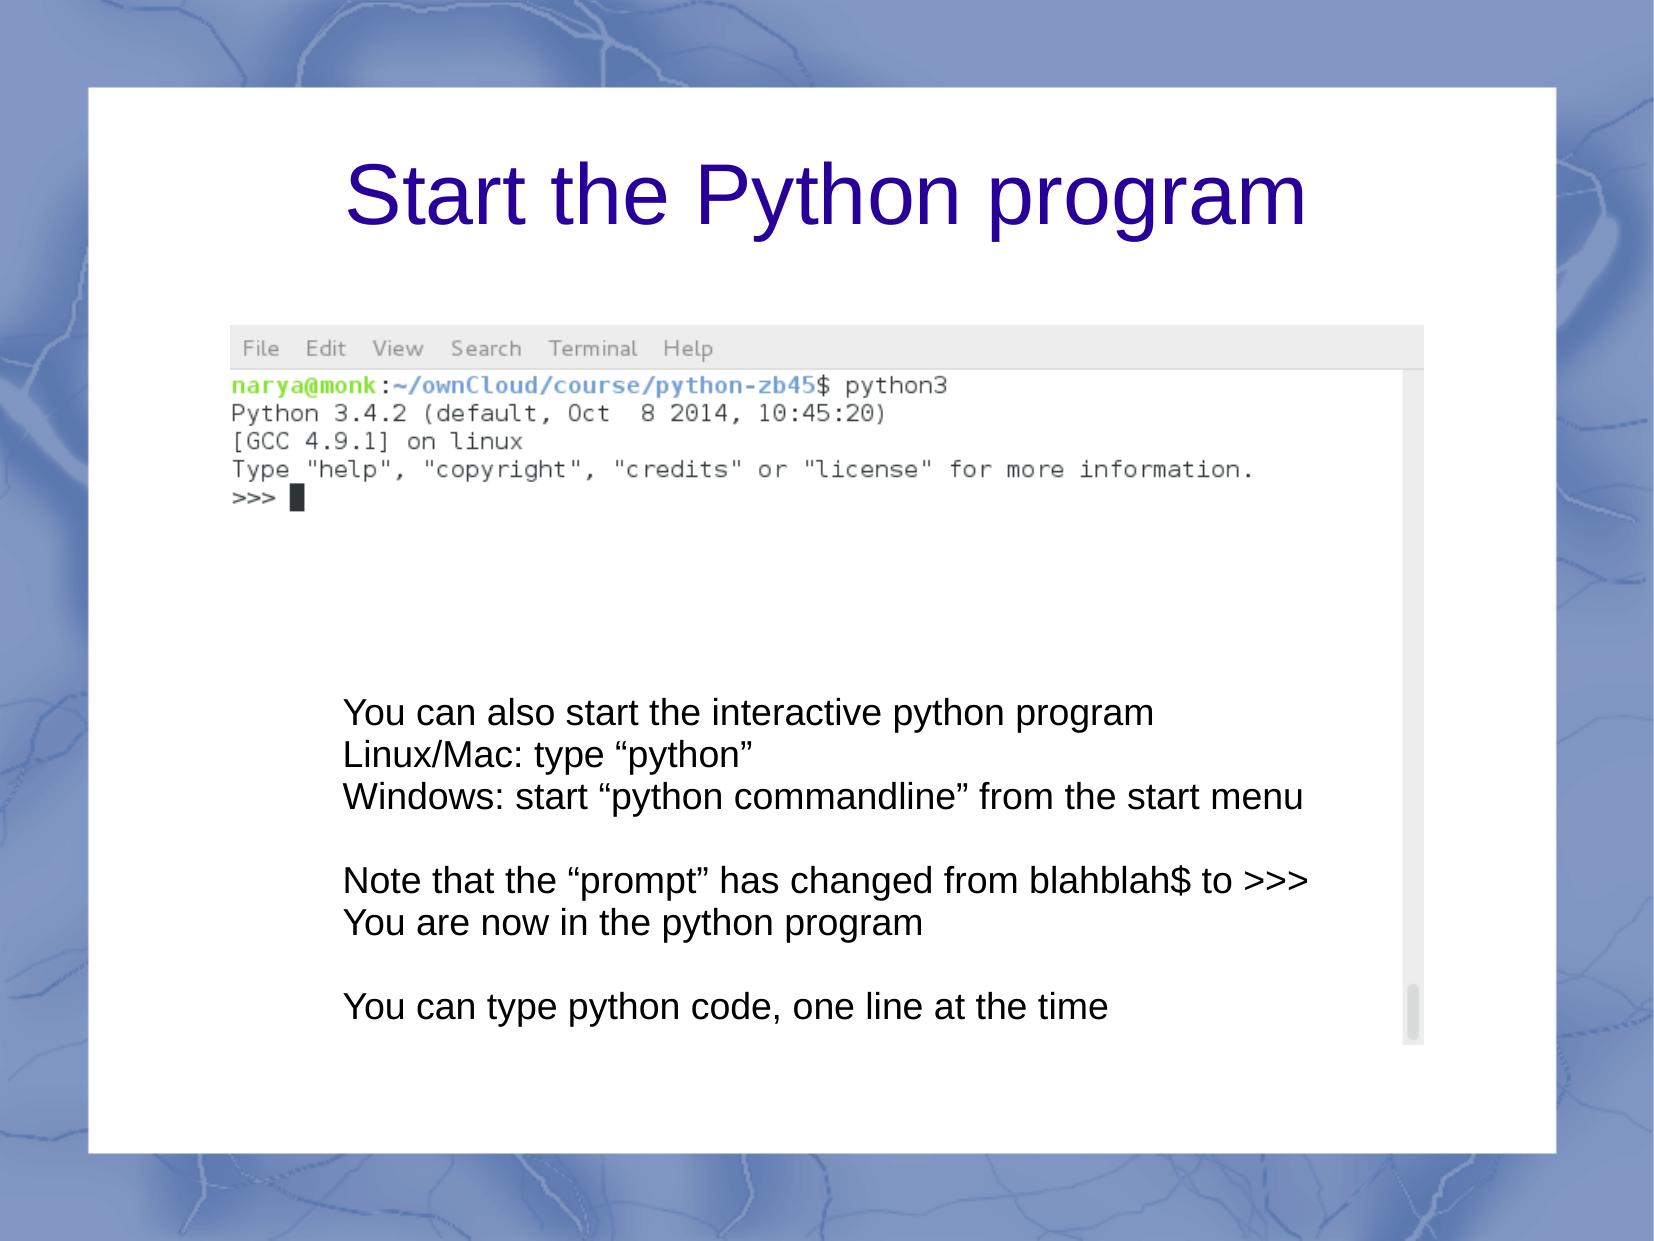

# Start the Python program
You can also start the interactive python program
Linux/Mac: type “python”
Windows: start “python commandline” from the start menu
Note that the “prompt” has changed from blahblah$ to >>>
You are now in the python program
You can type python code, one line at the time